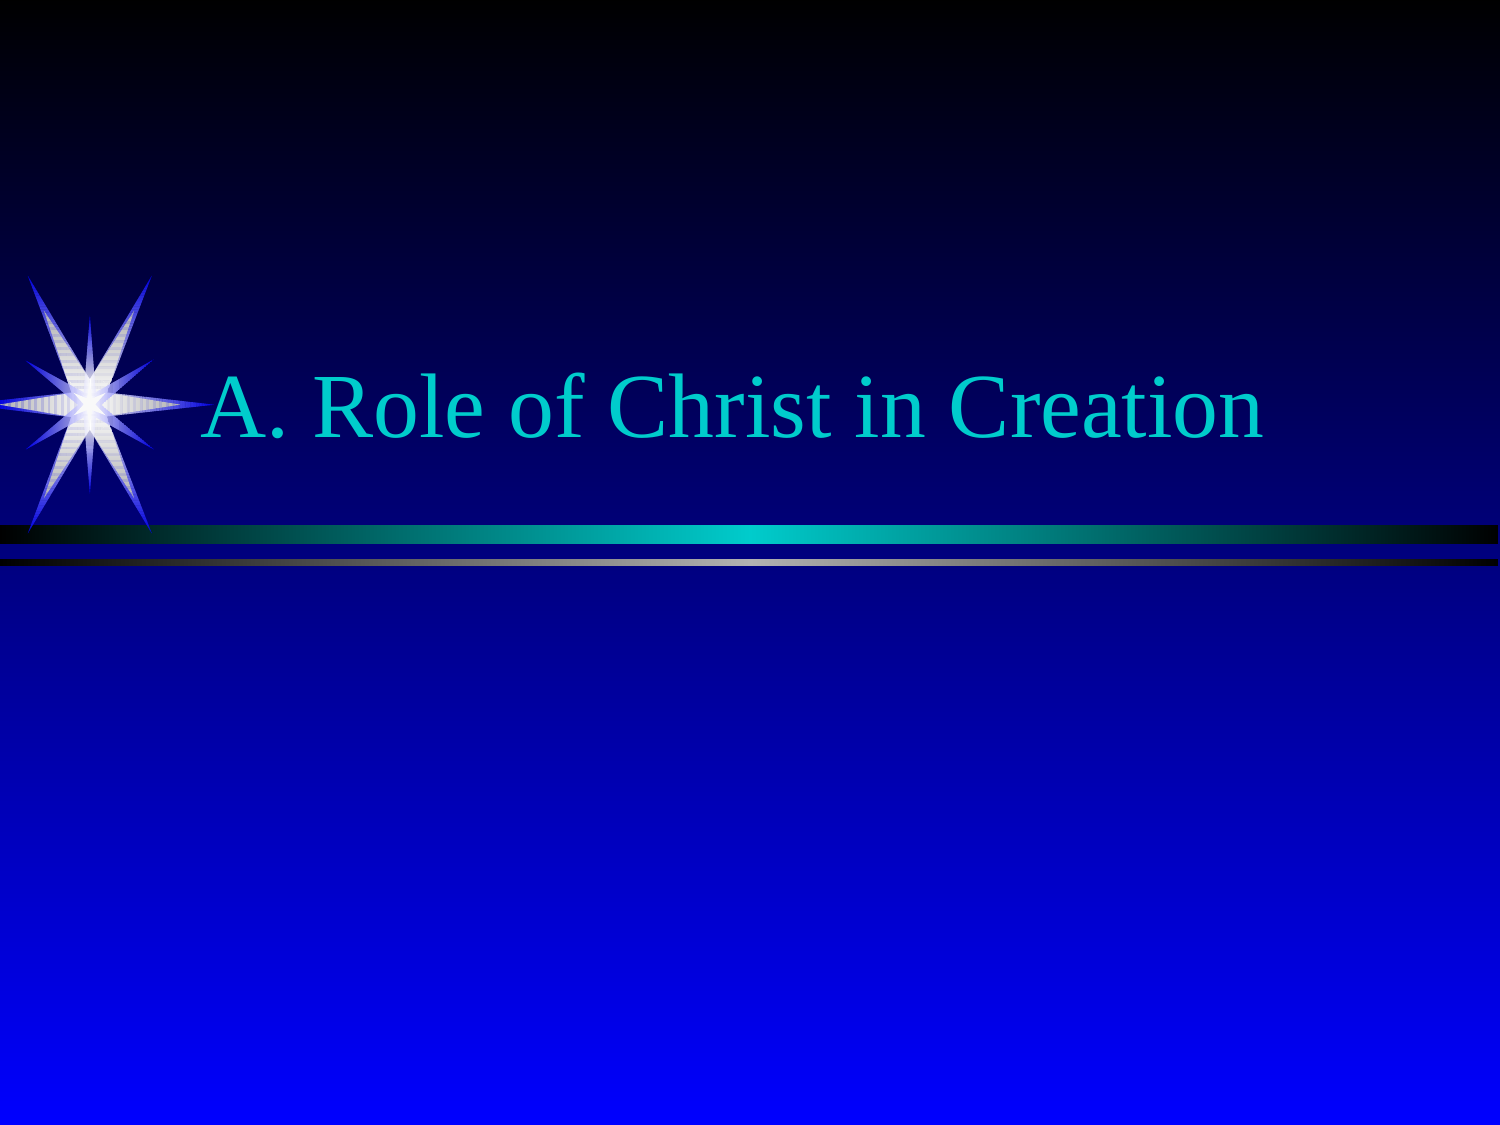

# A. Role of Christ in Creation